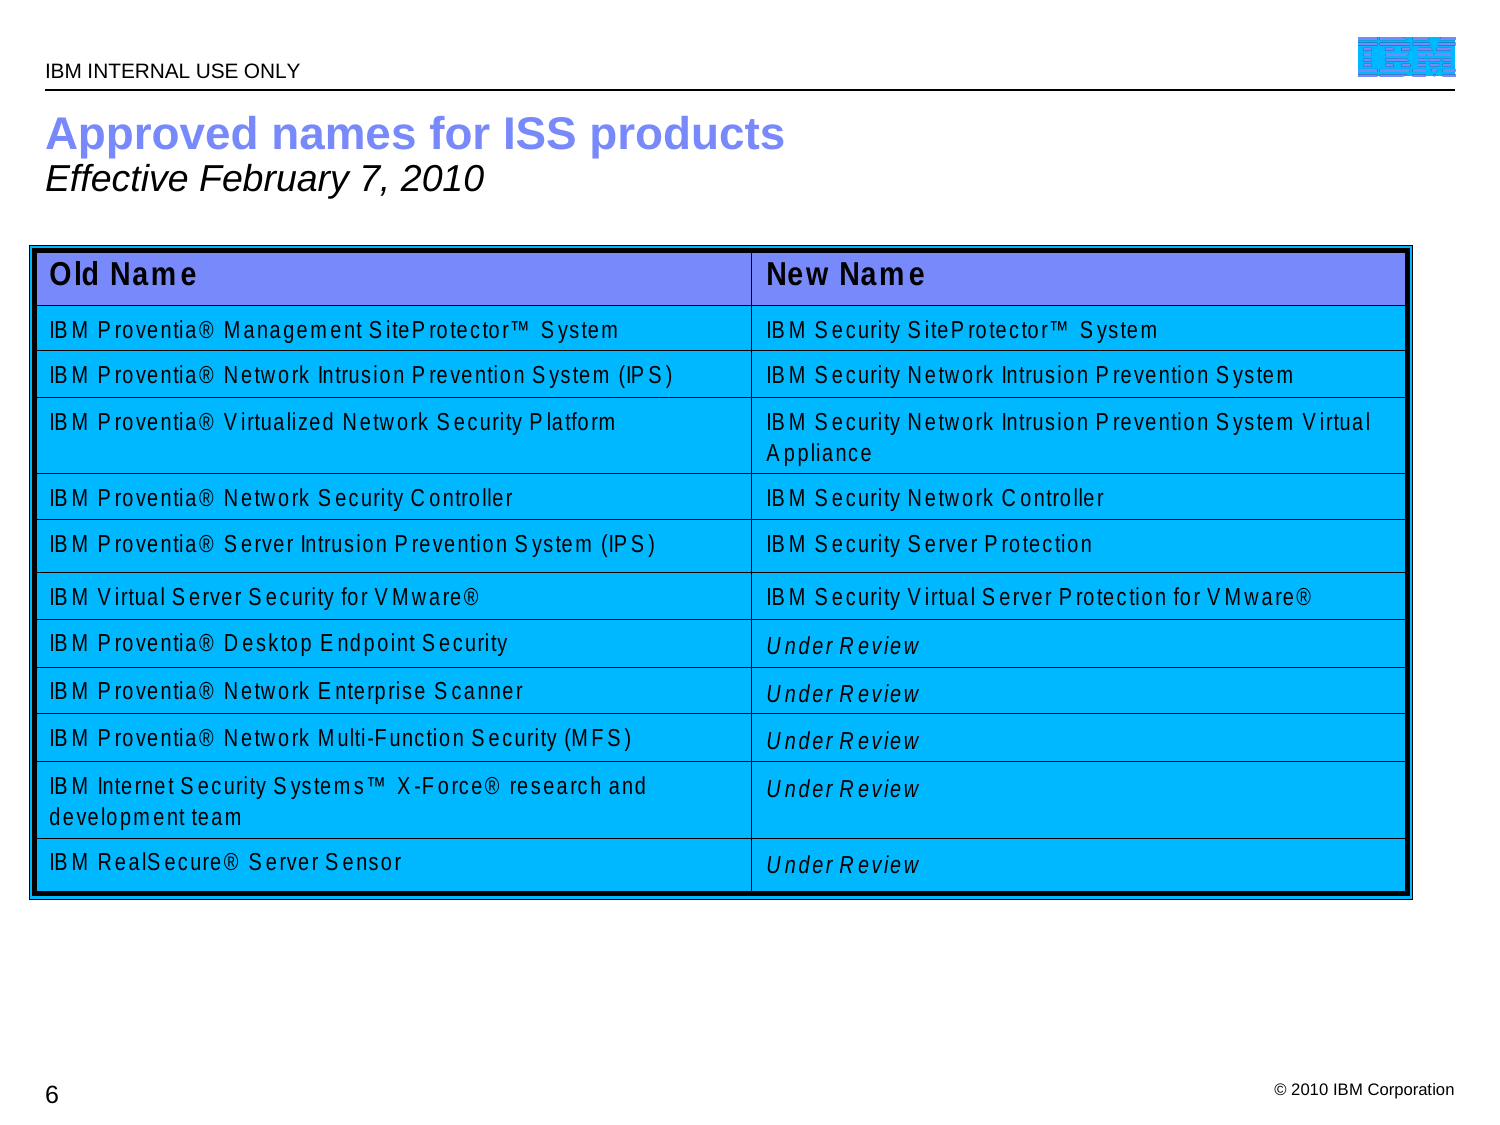

# Approved names for ISS products Effective February 7, 2010
6